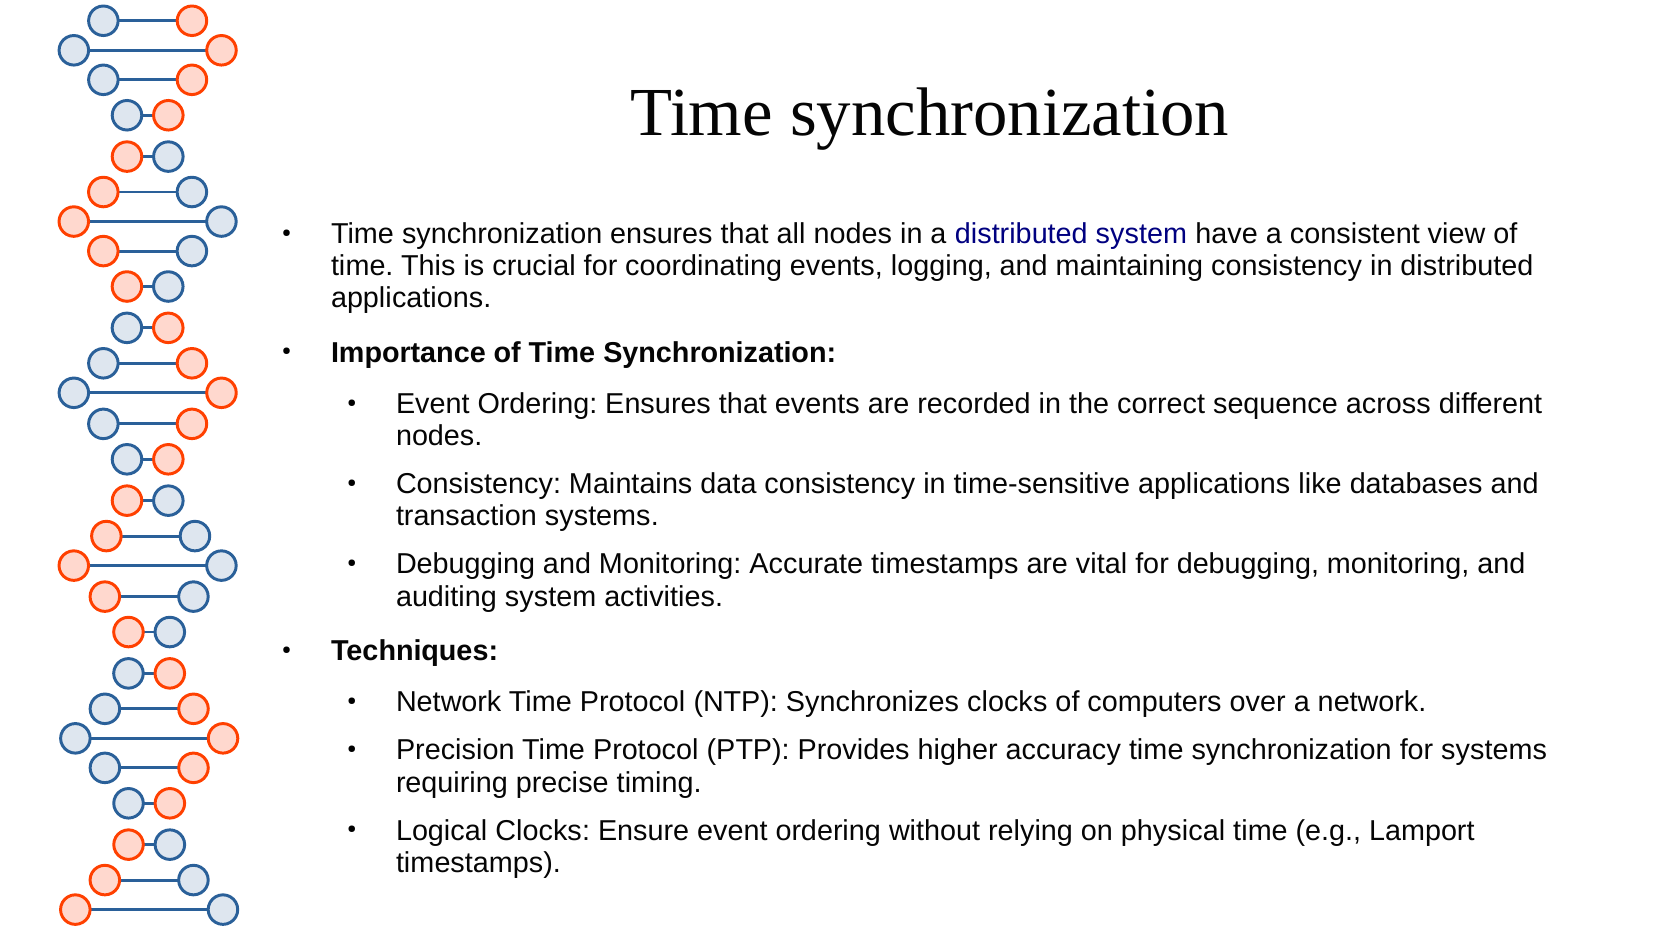

# Time synchronization
Time synchronization ensures that all nodes in a distributed system have a consistent view of time. This is crucial for coordinating events, logging, and maintaining consistency in distributed applications.
Importance of Time Synchronization:
Event Ordering: Ensures that events are recorded in the correct sequence across different nodes.
Consistency: Maintains data consistency in time-sensitive applications like databases and transaction systems.
Debugging and Monitoring: Accurate timestamps are vital for debugging, monitoring, and auditing system activities.
Techniques:
Network Time Protocol (NTP): Synchronizes clocks of computers over a network.
Precision Time Protocol (PTP): Provides higher accuracy time synchronization for systems requiring precise timing.
Logical Clocks: Ensure event ordering without relying on physical time (e.g., Lamport timestamps).